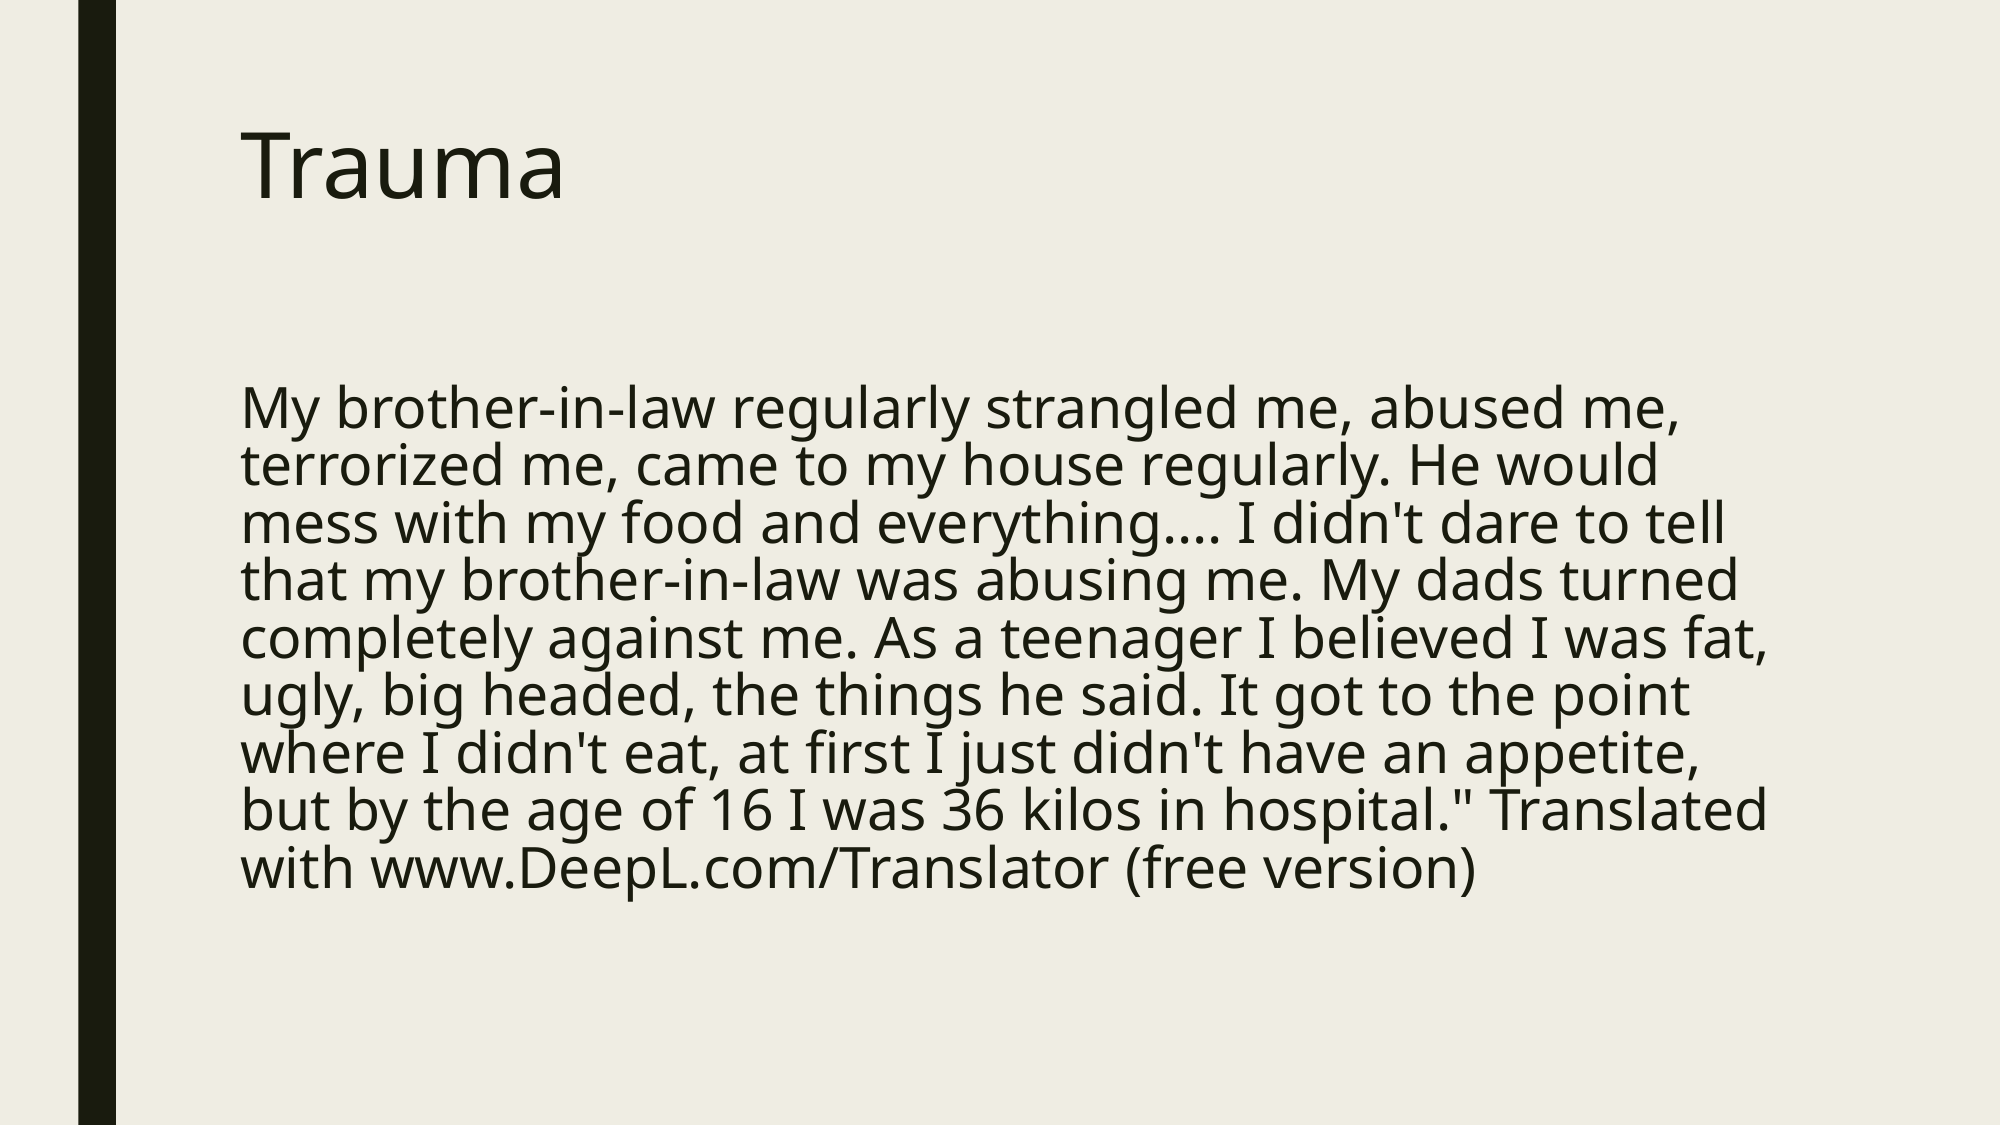

# Trauma
My brother-in-law regularly strangled me, abused me, terrorized me, came to my house regularly. He would mess with my food and everything.... I didn't dare to tell that my brother-in-law was abusing me. My dads turned completely against me. As a teenager I believed I was fat, ugly, big headed, the things he said. It got to the point where I didn't eat, at first I just didn't have an appetite, but by the age of 16 I was 36 kilos in hospital." Translated with www.DeepL.com/Translator (free version)